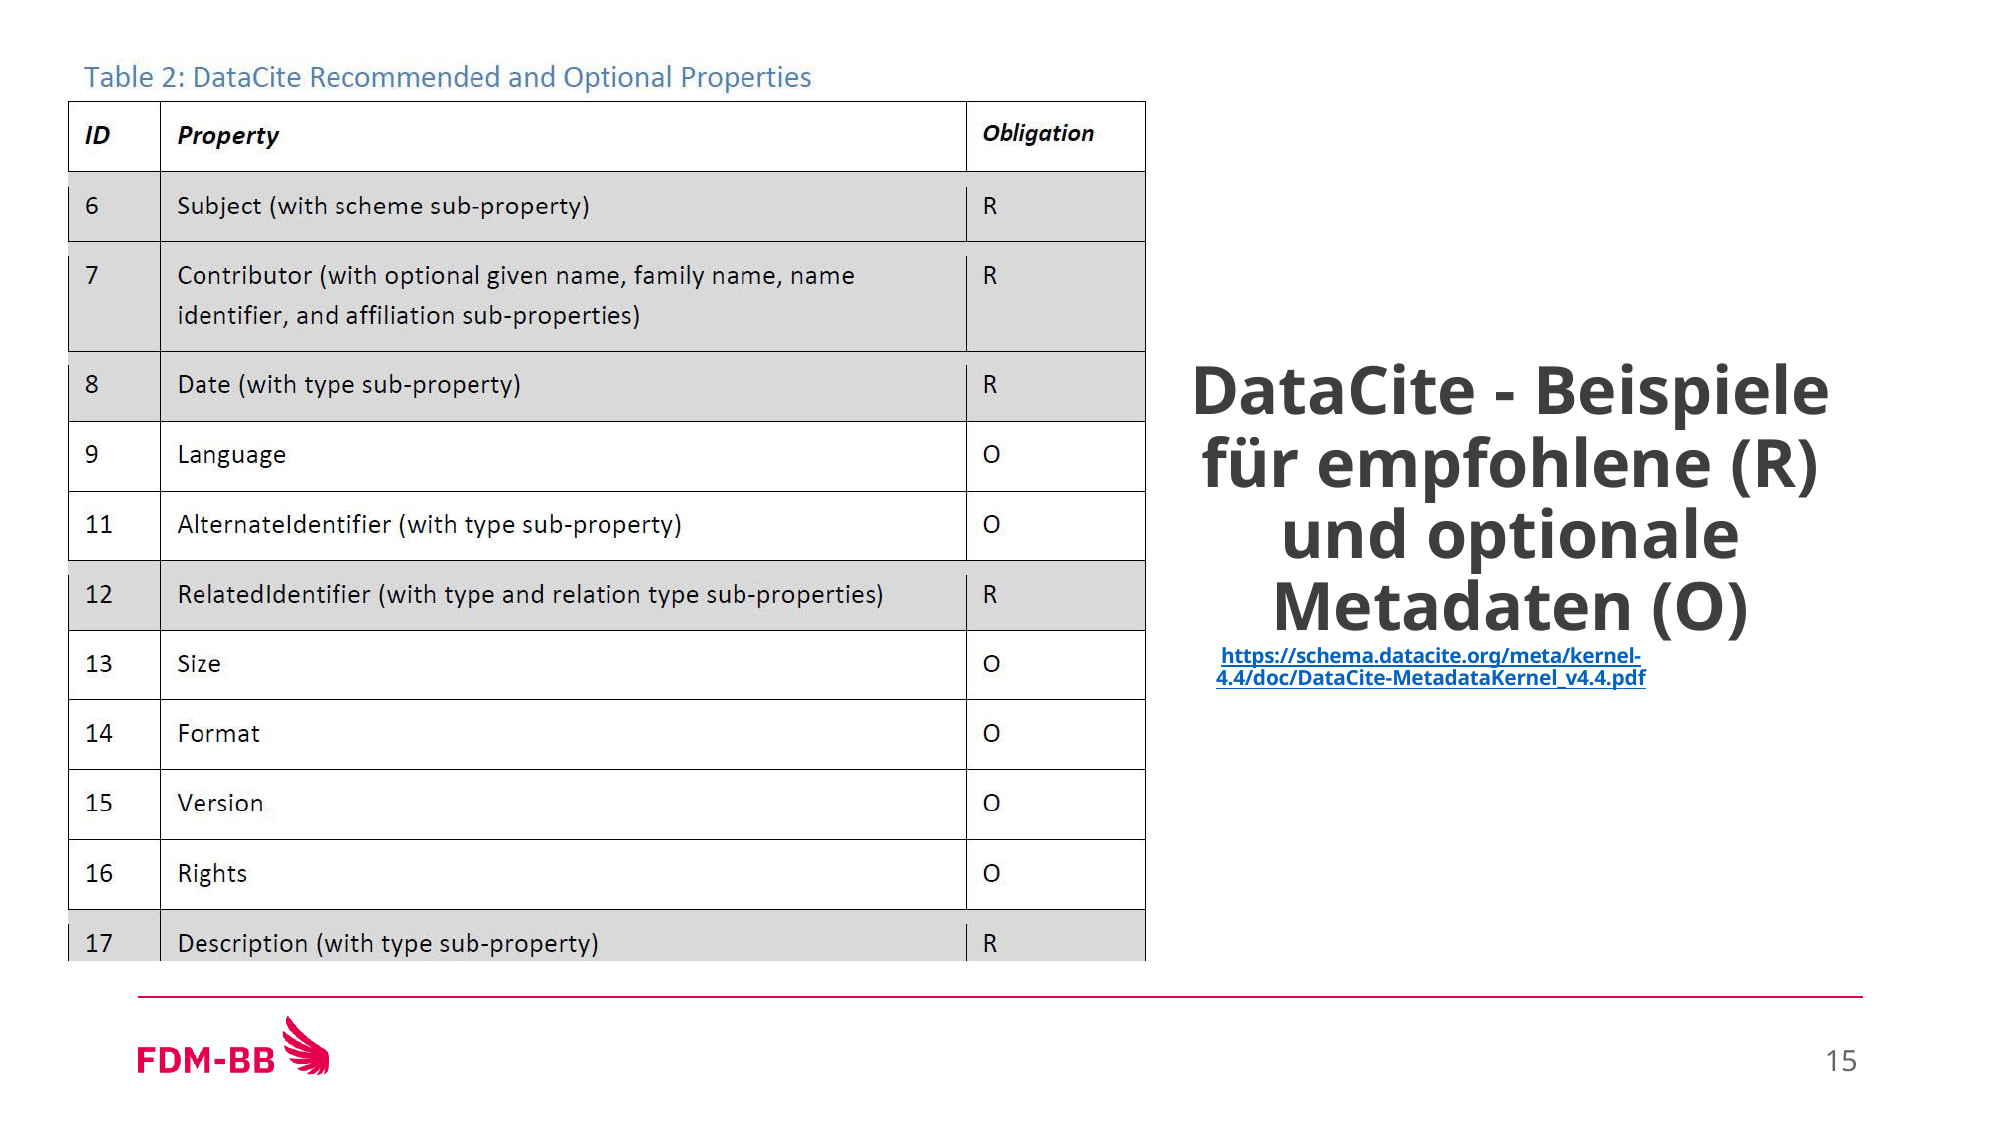

# DataCite - Beispiele für empfohlene (R) und optionale Metadaten (O)
https://schema.datacite.org/meta/kernel-4.4/doc/DataCite-MetadataKernel_v4.4.pdf
15